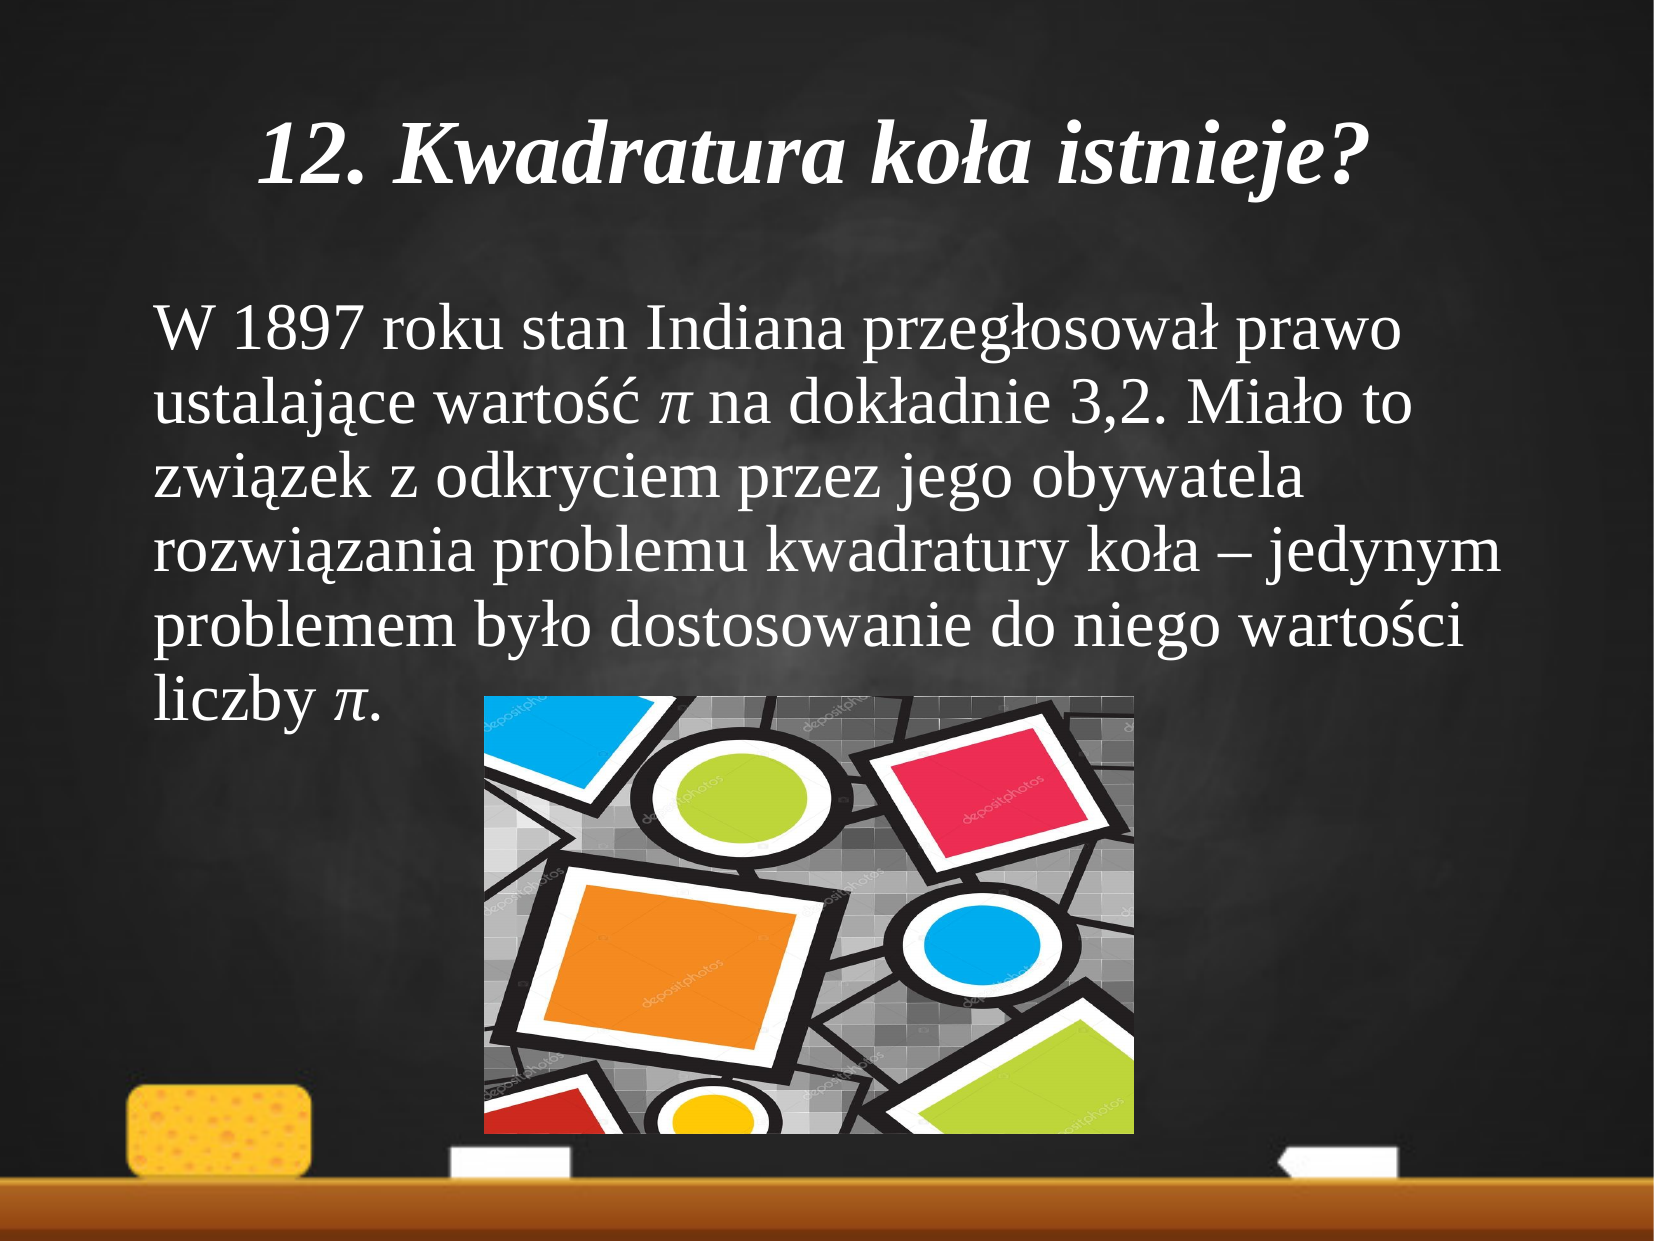

# 12. Kwadratura koła istnieje?
W 1897 roku stan Indiana przegłosował prawo ustalające wartość π na dokładnie 3,2. Miało to związek z odkryciem przez jego obywatela rozwiązania problemu kwadratury koła – jedynym problemem było dostosowanie do niego wartości liczby π.